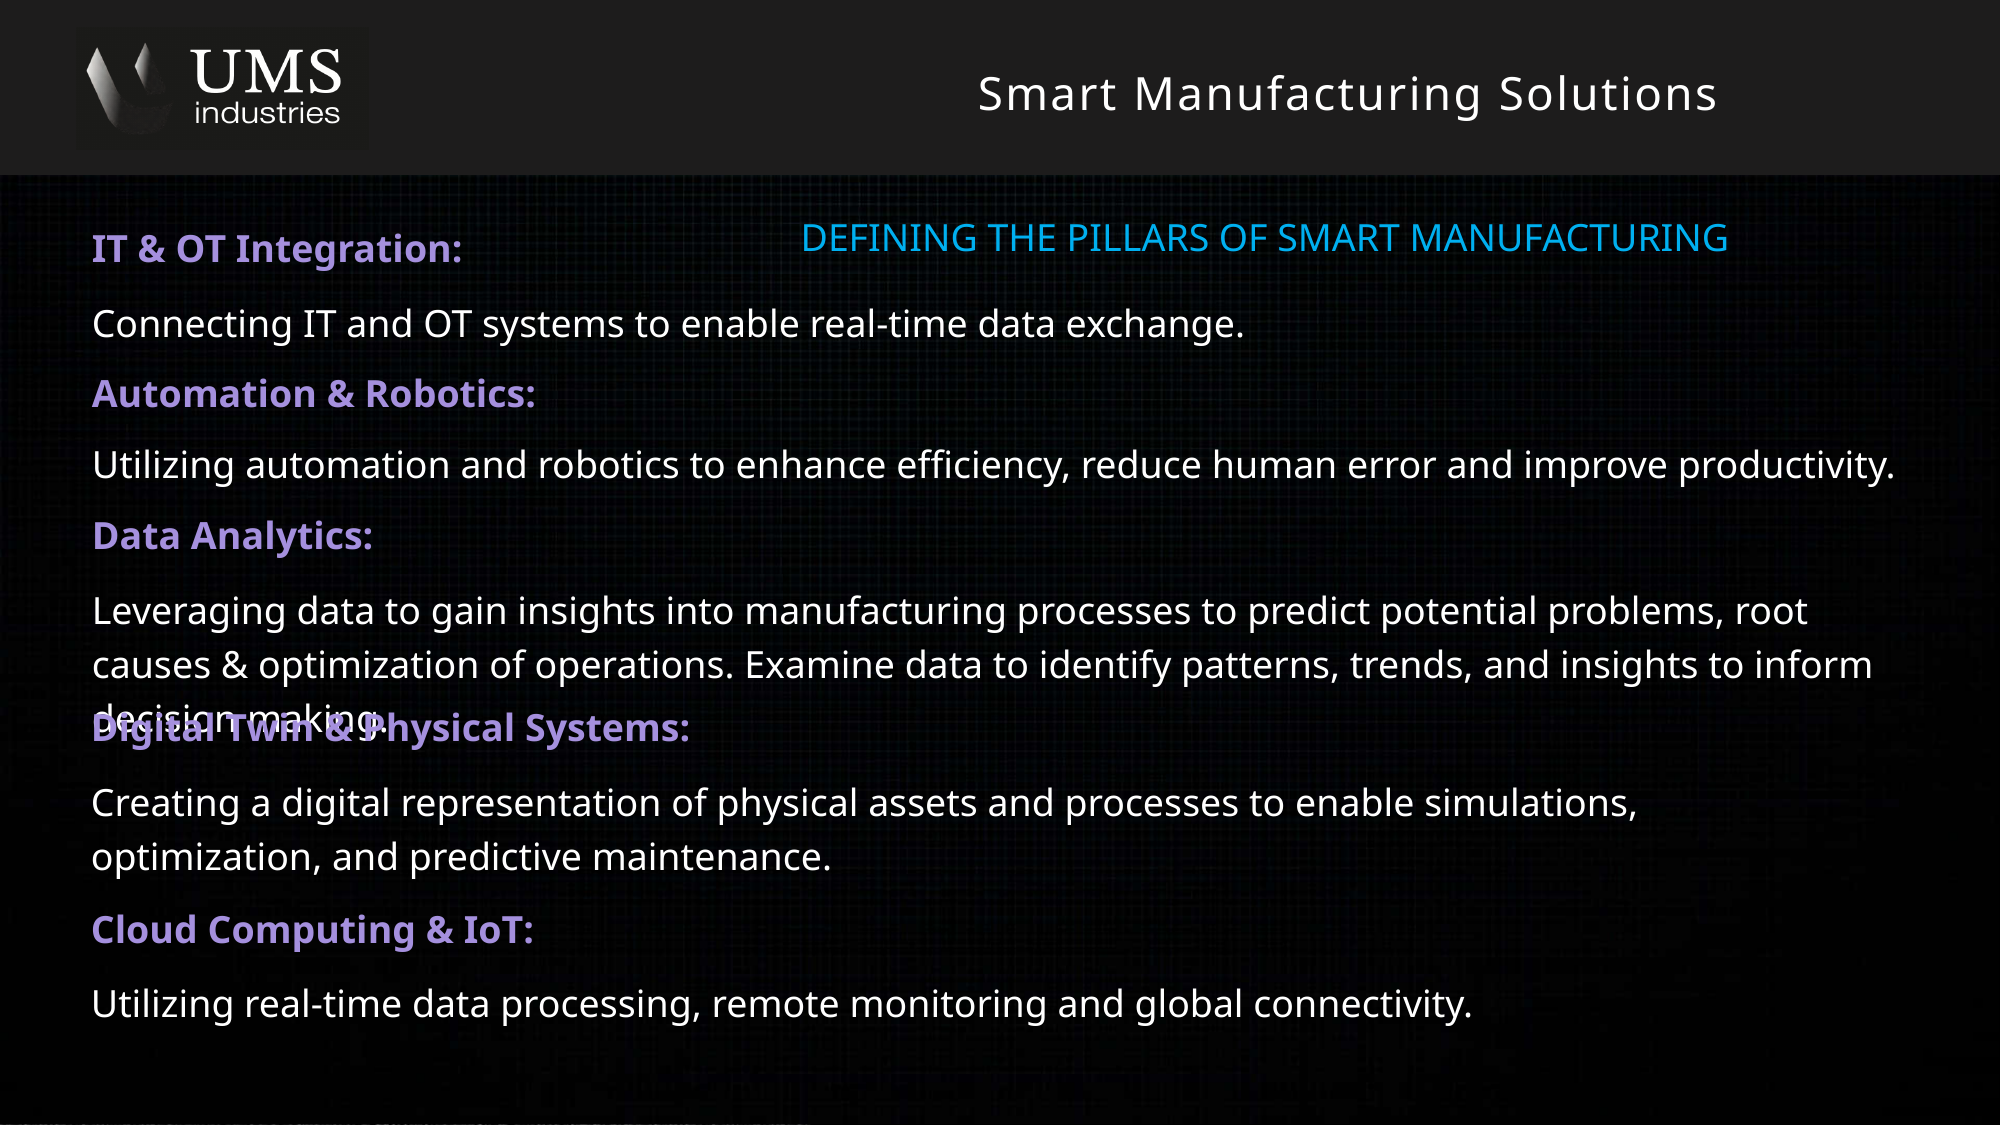

Smart Manufacturing Solutions
DEFINING THE PILLARS OF SMART MANUFACTURING
# IT & OT Integration:
Connecting IT and OT systems to enable real-time data exchange.
Automation & Robotics:
Utilizing automation and robotics to enhance efficiency, reduce human error and improve productivity.
Data Analytics:
Leveraging data to gain insights into manufacturing processes to predict potential problems, root causes & optimization of operations. Examine data to identify patterns, trends, and insights to inform decision making.
Digital Twin & Physical Systems:
Creating a digital representation of physical assets and processes to enable simulations, optimization, and predictive maintenance.
Cloud Computing & IoT:
Utilizing real-time data processing, remote monitoring and global connectivity.